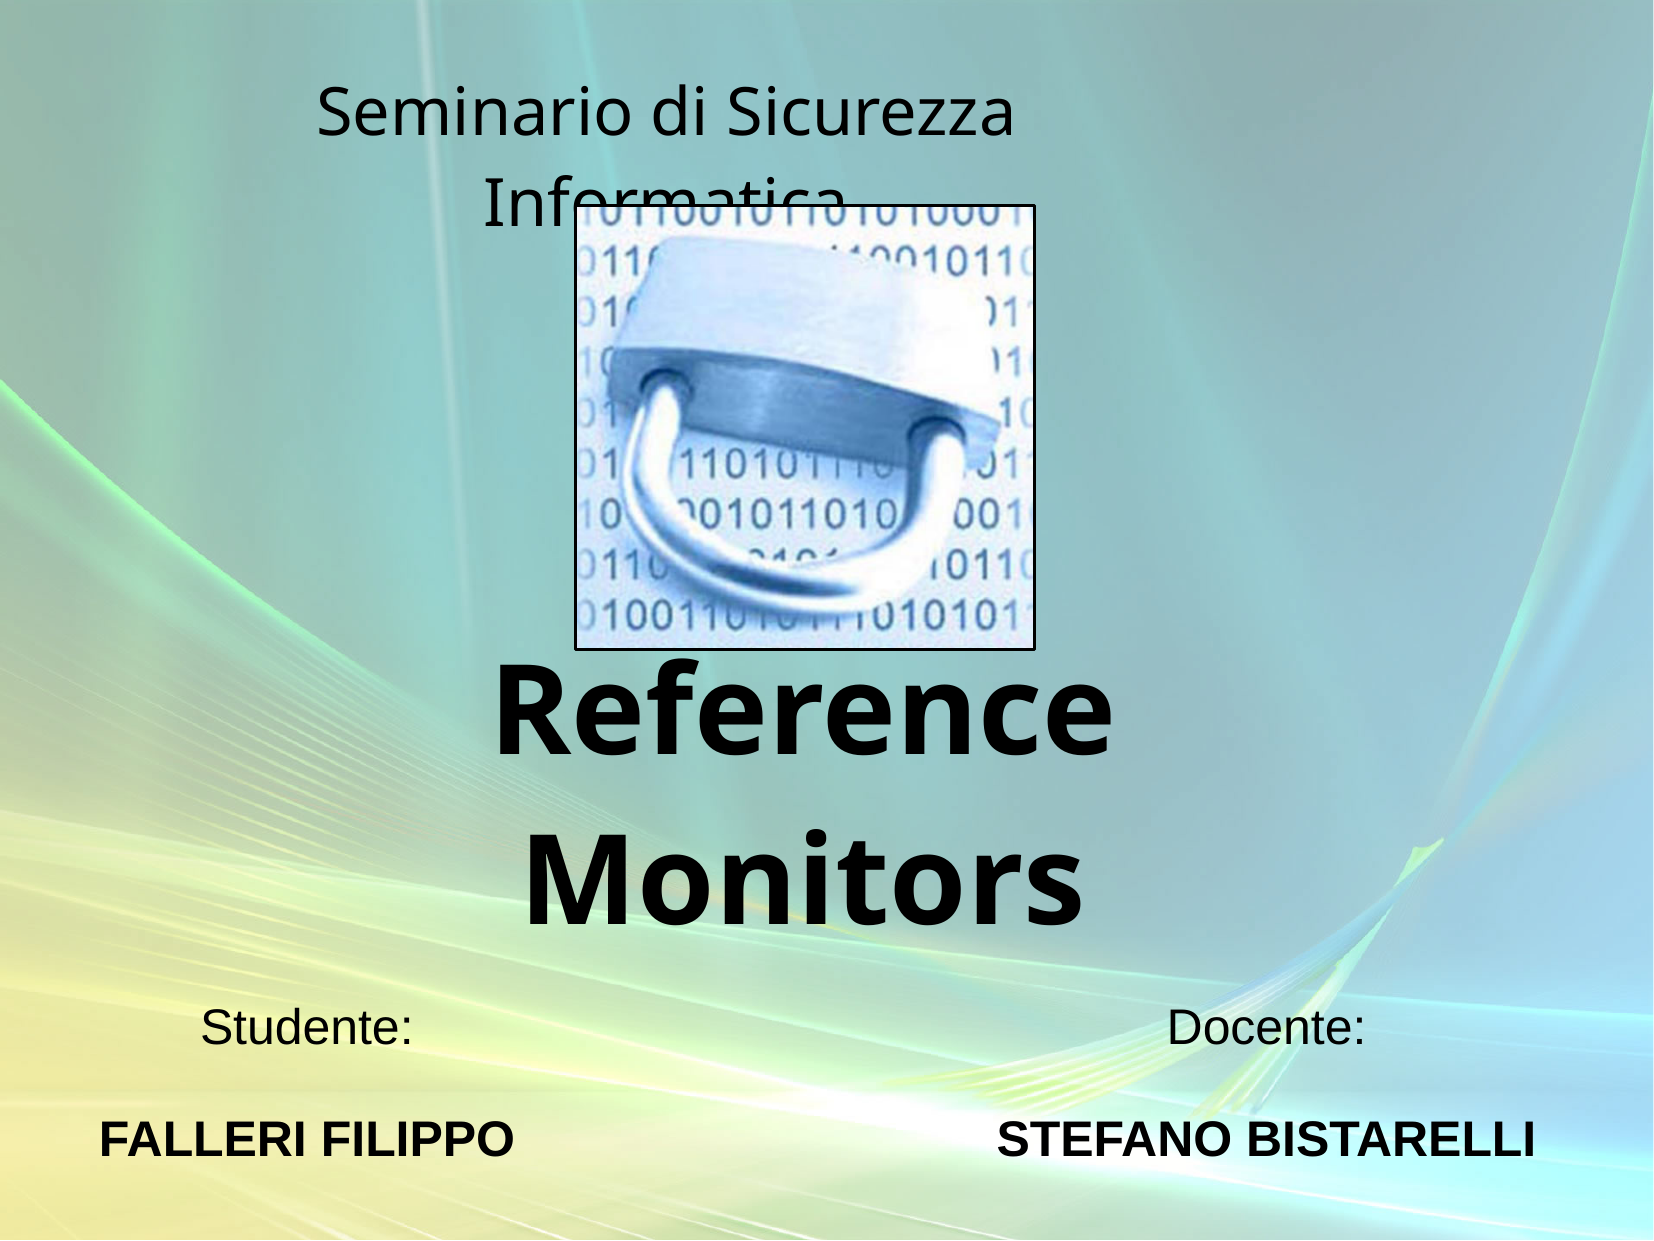

Seminario di Sicurezza Informatica
# Reference Monitors
Studente:
FALLERI FILIPPO
Docente:
STEFANO BISTARELLI